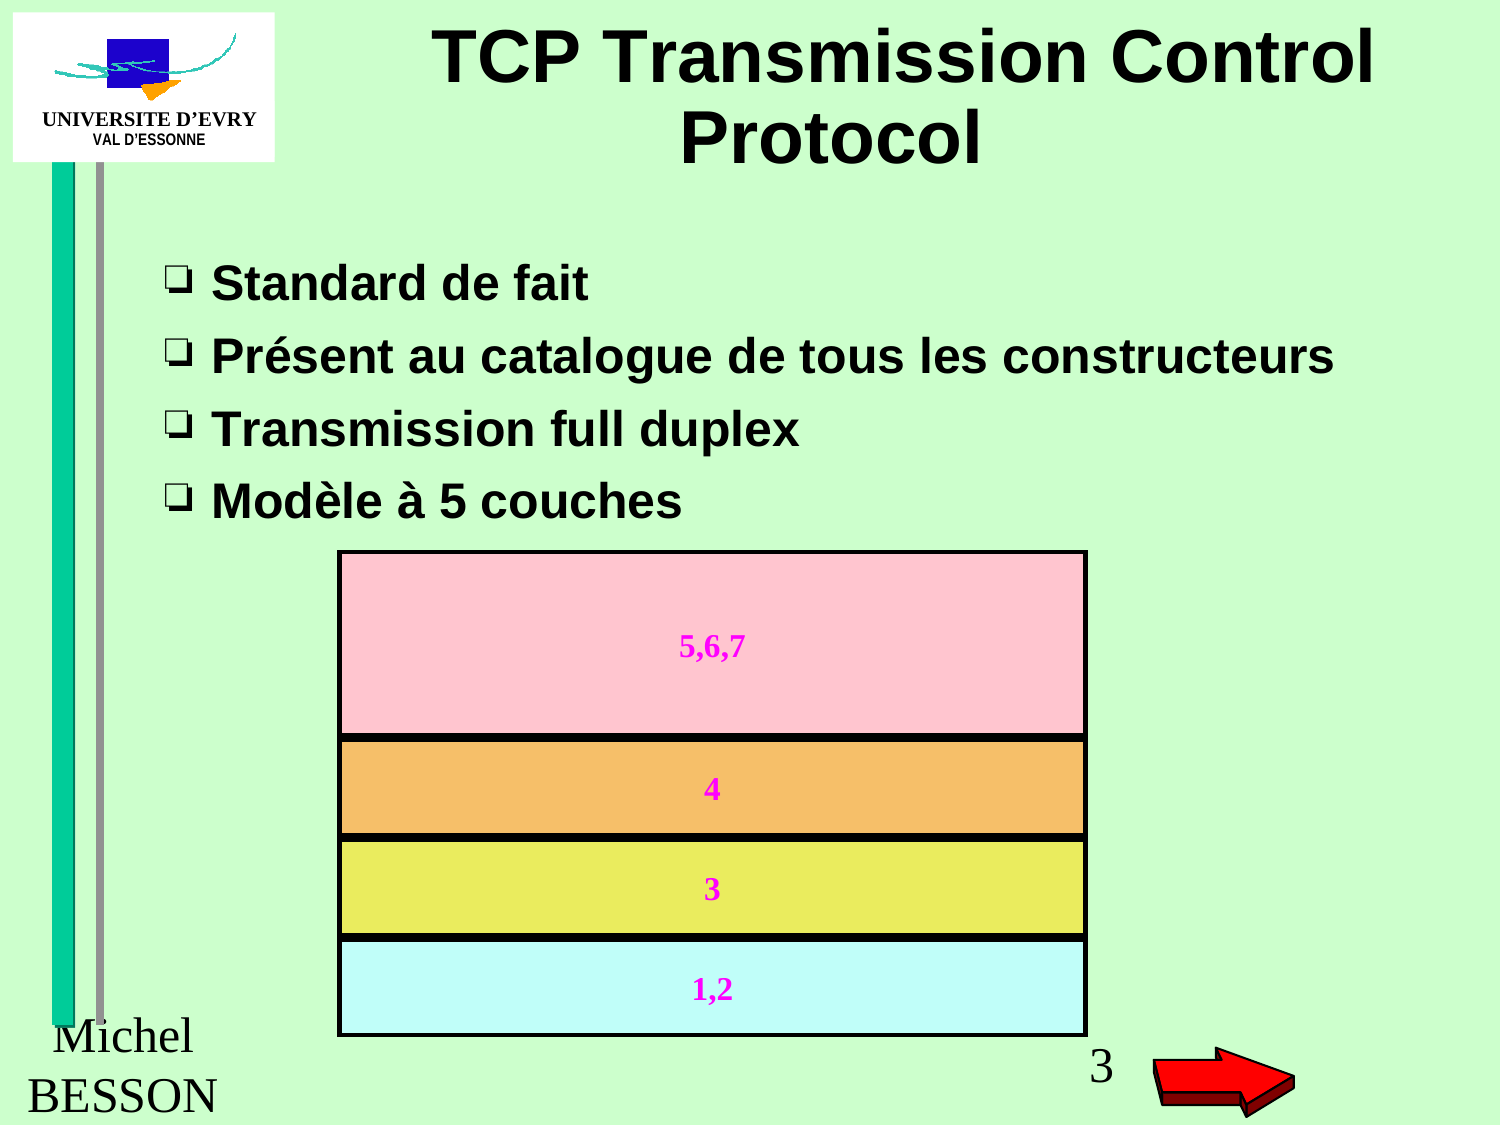

# TCP Transmission Control Protocol
Standard de fait
Présent au catalogue de tous les constructeurs
Transmission full duplex
Modèle à 5 couches
5,6,7
4
3
1,2
3